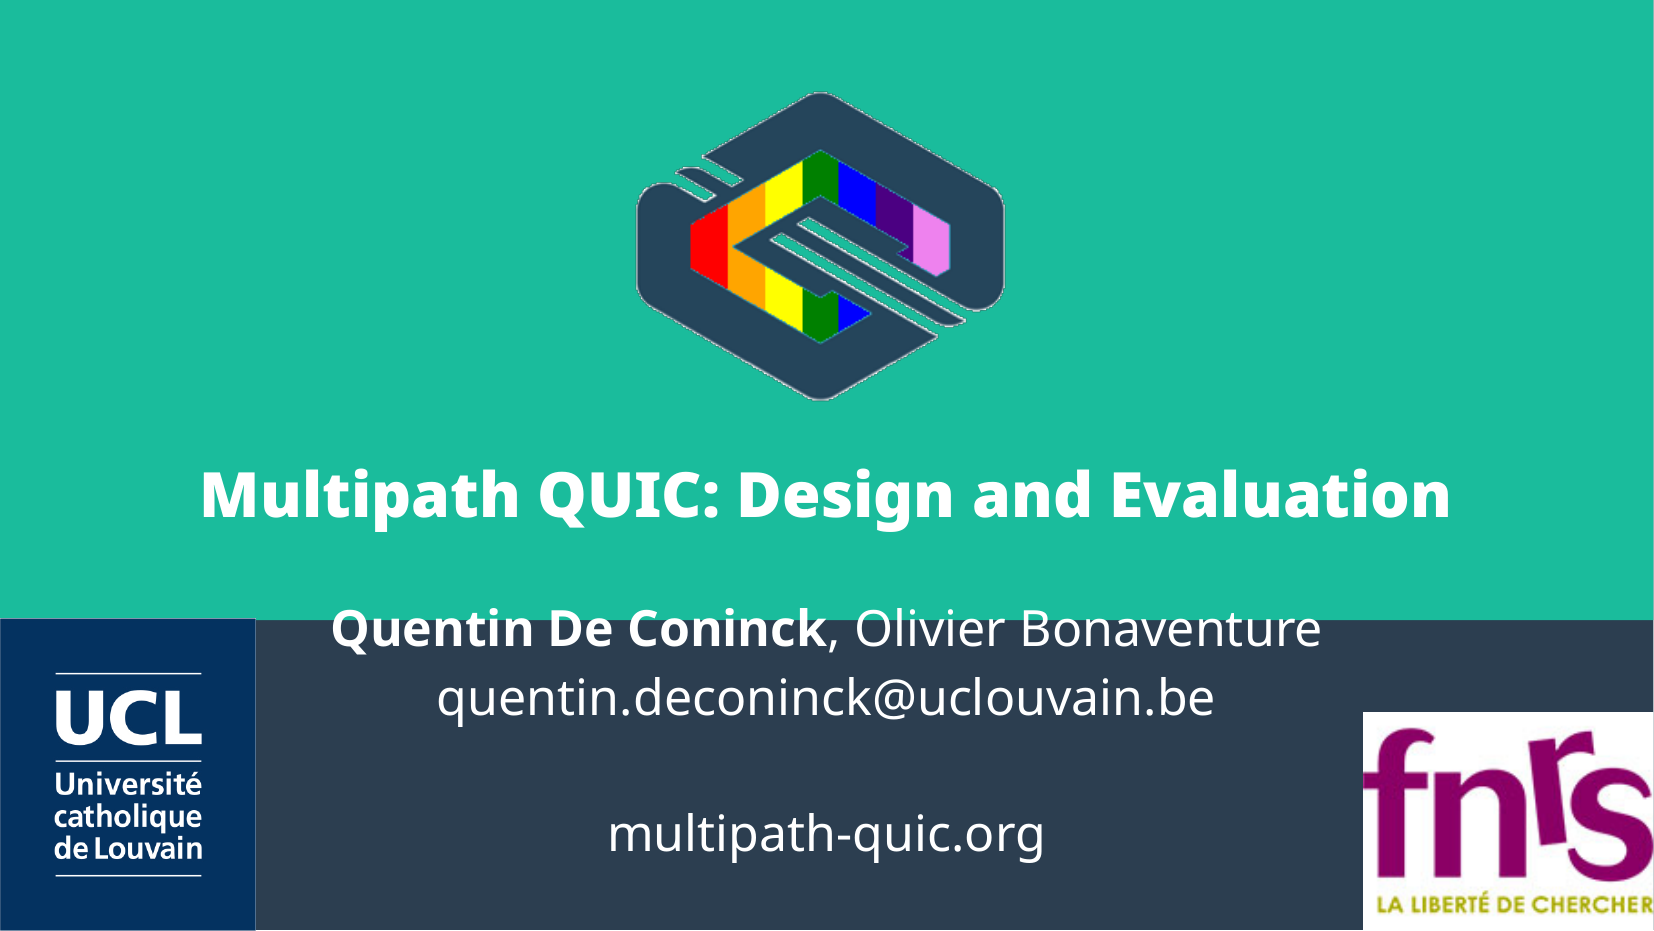

# Multipath QUIC: Design and Evaluation
Quentin De Coninck, Olivier Bonaventure
quentin.deconinck@uclouvain.be
multipath-quic.org